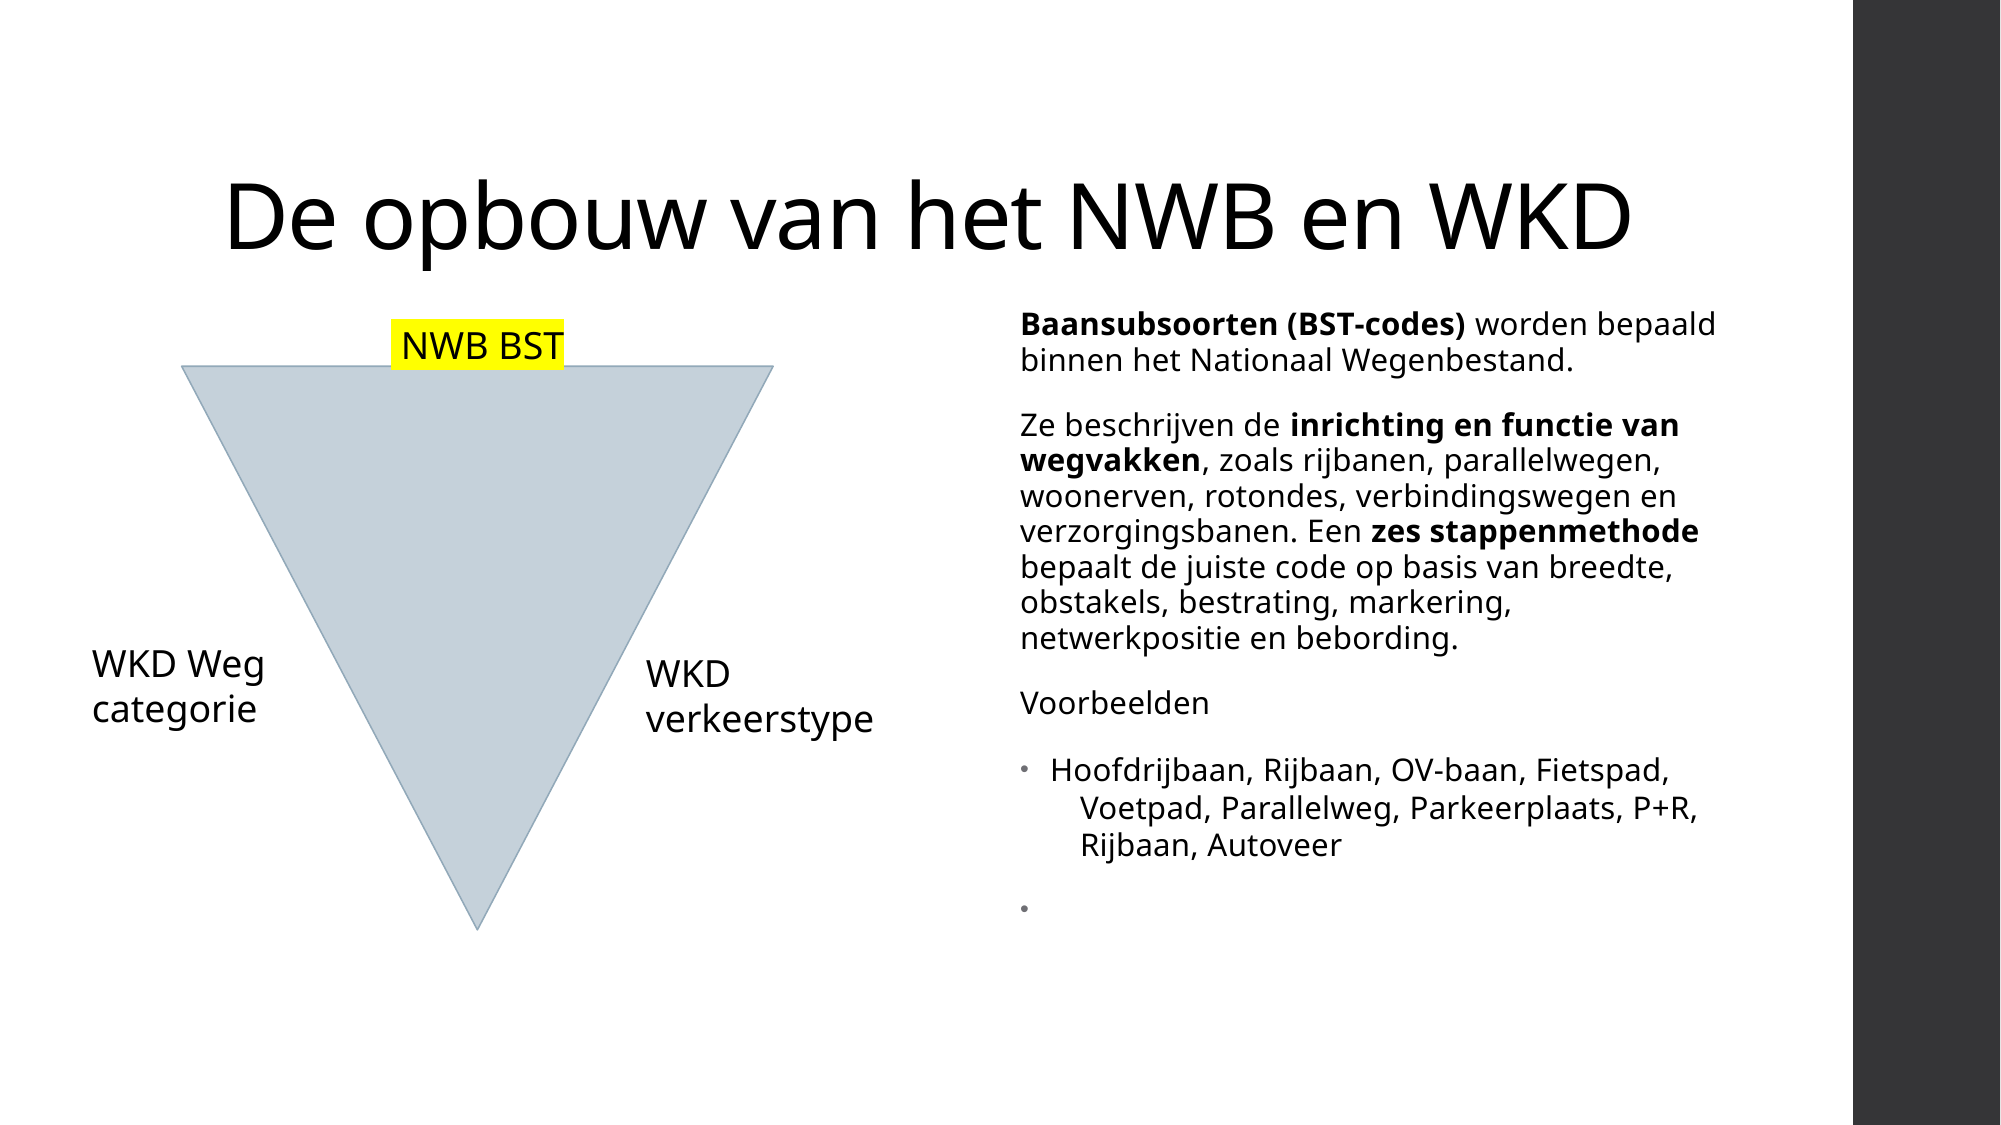

# De opbouw van het NWB en WKD
Baansubsoorten (BST‑codes) worden bepaald binnen het Nationaal Wegenbestand.
Ze beschrijven de inrichting en functie van wegvakken, zoals rijbanen, parallelwegen, woonerven, rotondes, verbindingswegen en verzorgingsbanen. Een zes stappenmethode bepaalt de juiste code op basis van breedte, obstakels, bestrating, markering, netwerkpositie en bebording.
Voorbeelden
Hoofdrijbaan, Rijbaan, OV-baan, Fietspad, Voetpad, Parallelweg, Parkeerplaats, P+R, Rijbaan, Autoveer
 NWB BST
WKD Weg
categorie
WKD verkeerstype